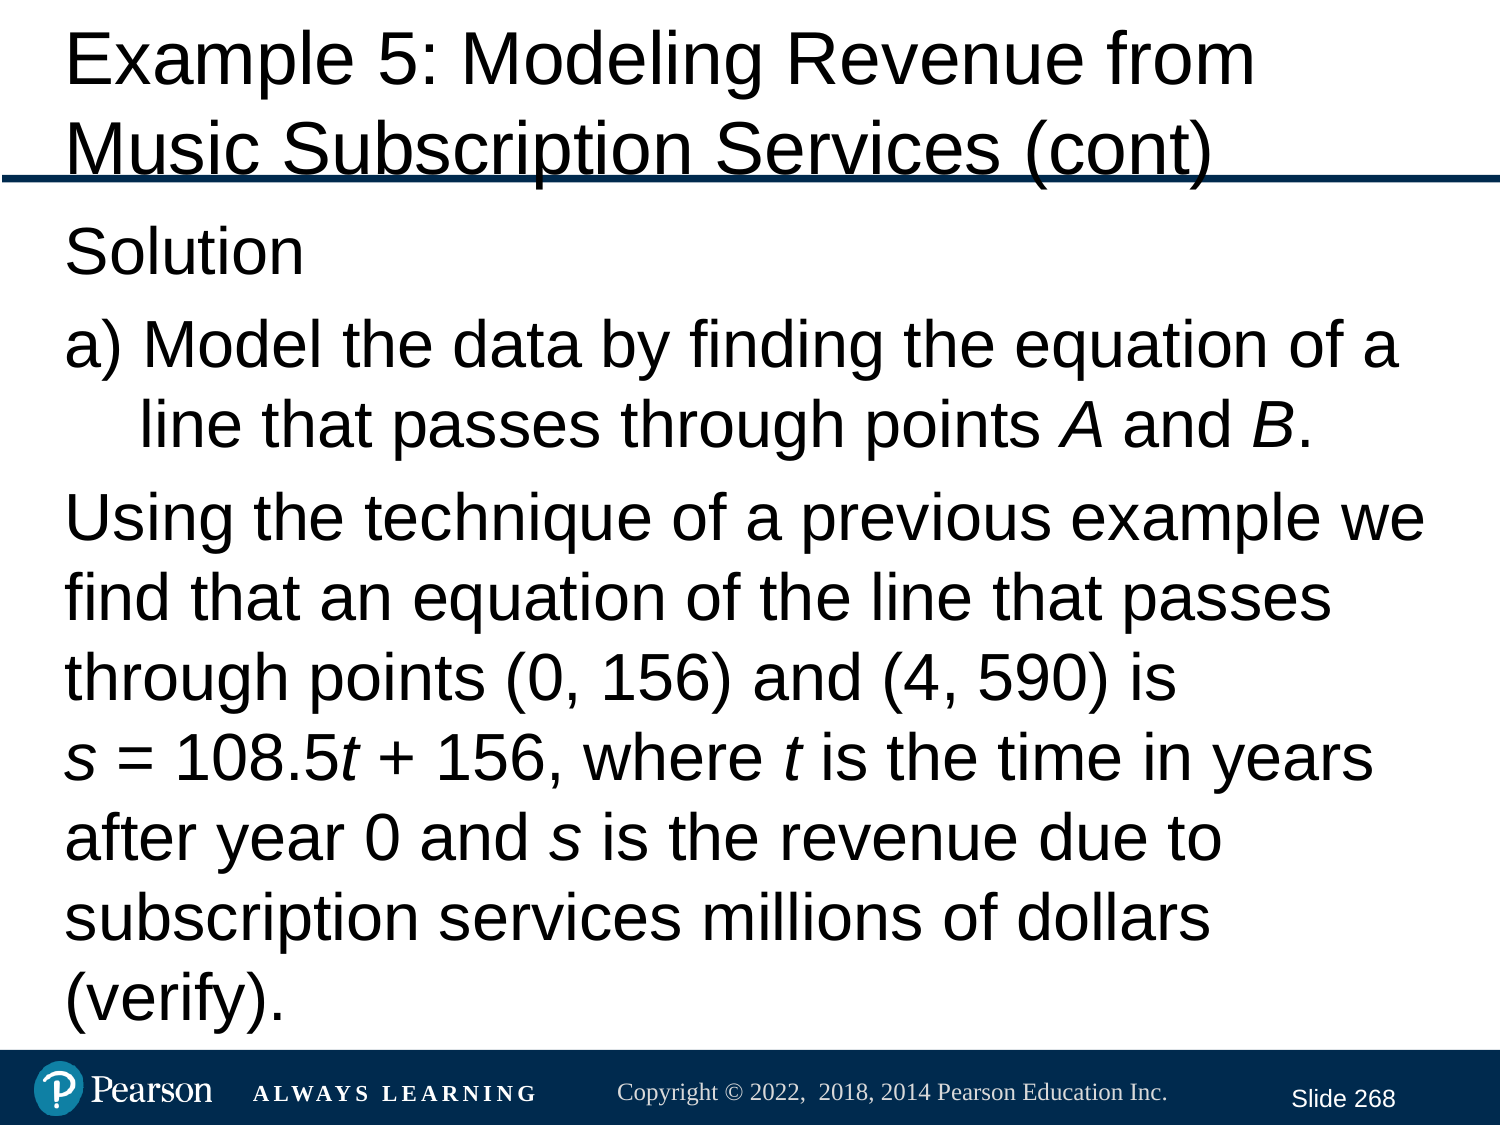

# Example 5: Modeling Revenue from Music Subscription Services (cont)
Solution
a) Model the data by finding the equation of a line that passes through points A and B.
Using the technique of a previous example we find that an equation of the line that passes through points (0, 156) and (4, 590) is
s = 108.5t + 156, where t is the time in years after year 0 and s is the revenue due to subscription services millions of dollars (verify).